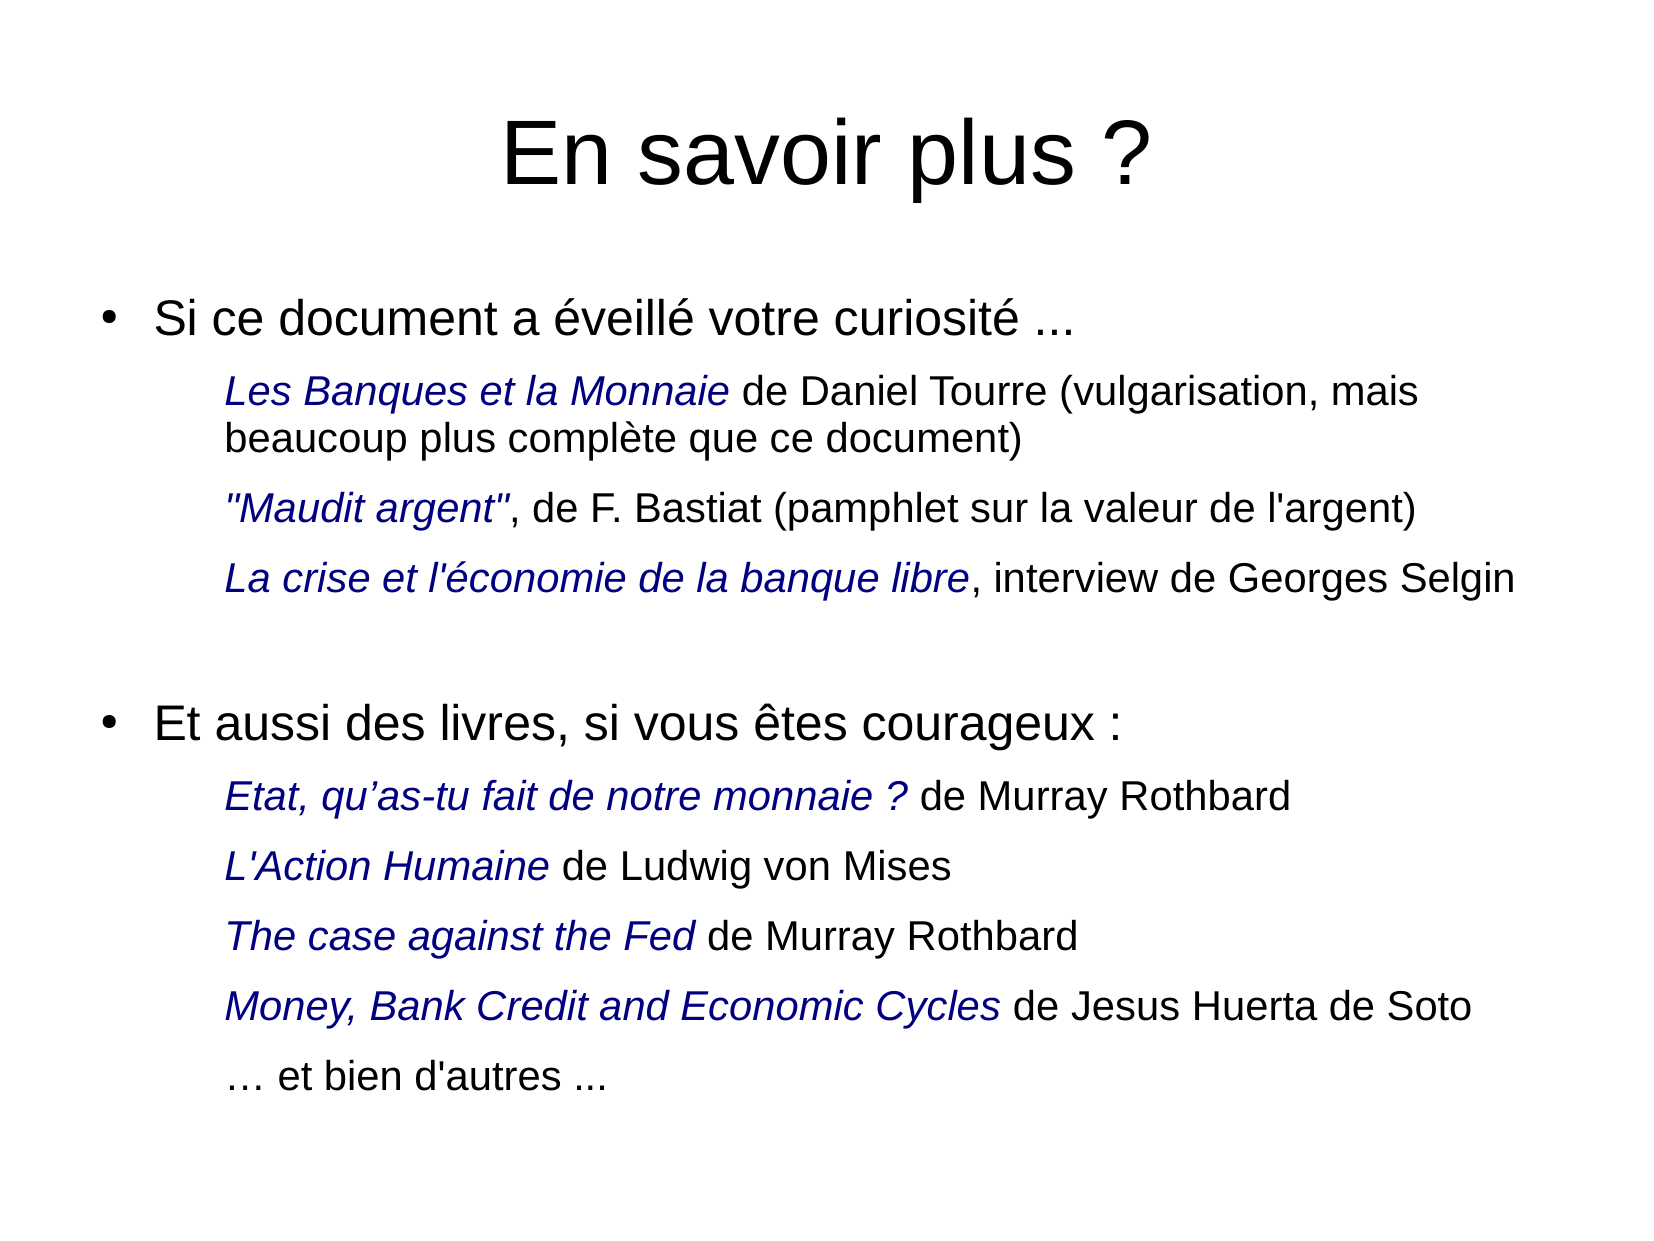

# En savoir plus ?
Si ce document a éveillé votre curiosité ...
Les Banques et la Monnaie de Daniel Tourre (vulgarisation, mais beaucoup plus complète que ce document)
"Maudit argent", de F. Bastiat (pamphlet sur la valeur de l'argent)
La crise et l'économie de la banque libre, interview de Georges Selgin
Et aussi des livres, si vous êtes courageux :
Etat, qu’as-tu fait de notre monnaie ? de Murray Rothbard
L'Action Humaine de Ludwig von Mises
The case against the Fed de Murray Rothbard
Money, Bank Credit and Economic Cycles de Jesus Huerta de Soto
… et bien d'autres ...